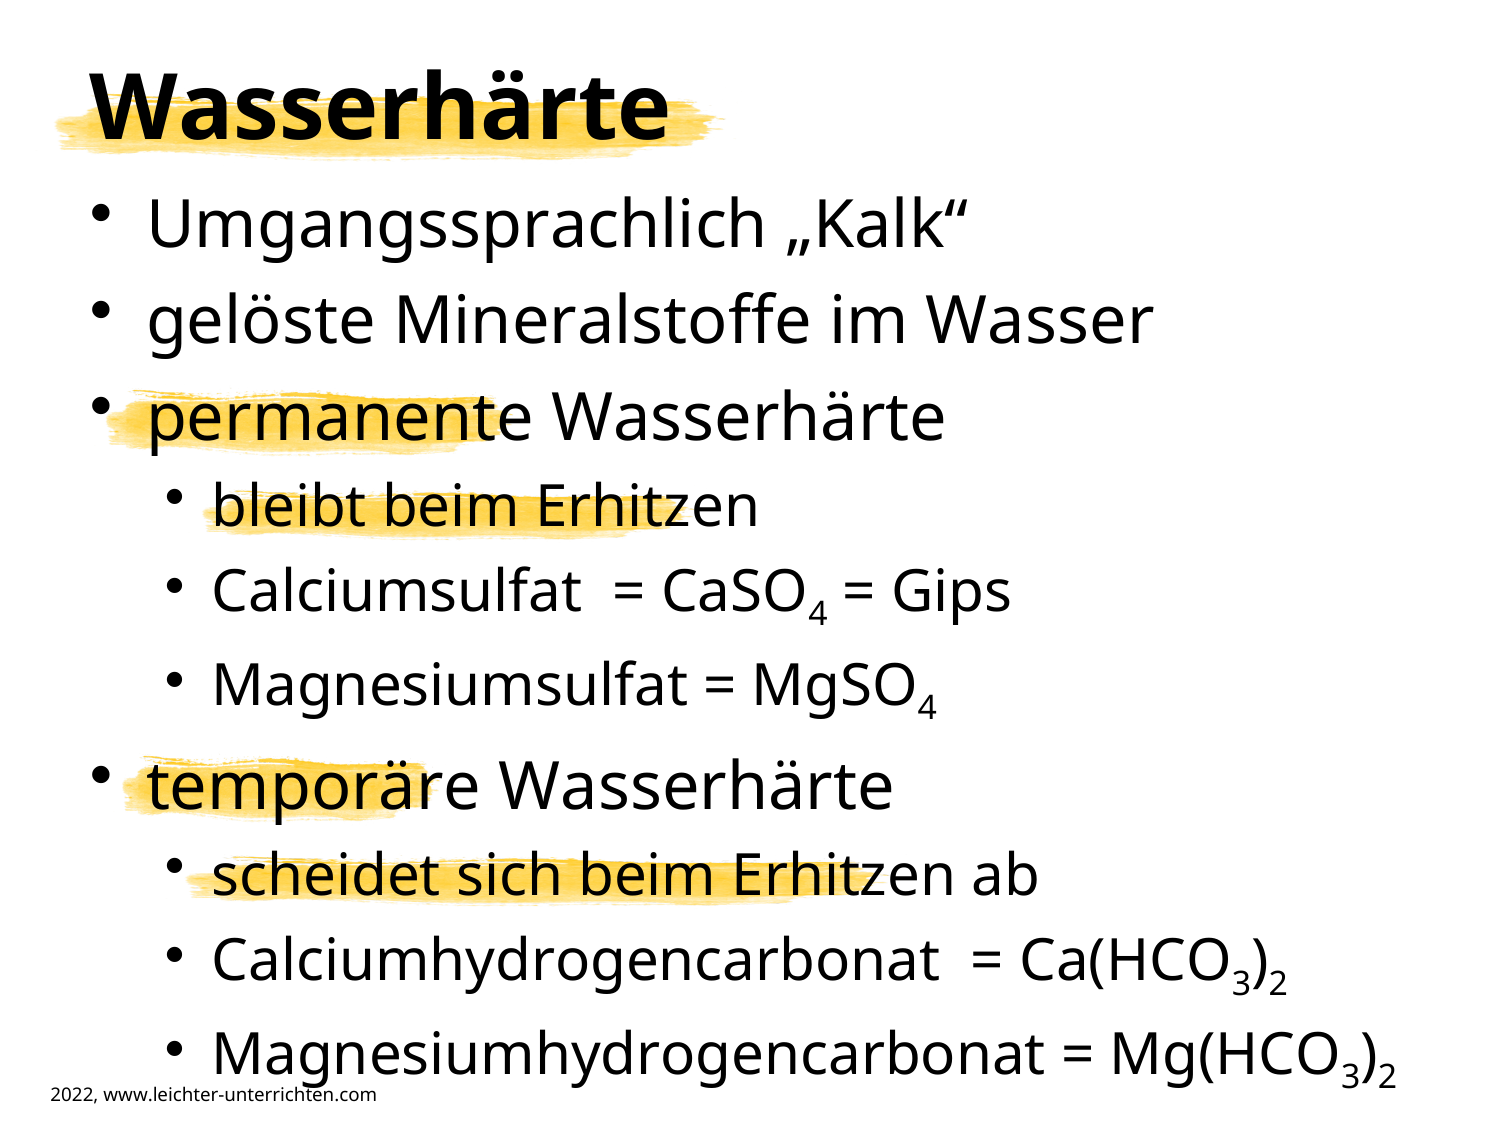

# Wasserhärte
Umgangssprachlich „Kalk“
gelöste Mineralstoffe im Wasser
permanente Wasserhärte
bleibt beim Erhitzen
Calciumsulfat = CaSO4 = Gips
Magnesiumsulfat = MgSO4
temporäre Wasserhärte
scheidet sich beim Erhitzen ab
Calciumhydrogencarbonat = Ca(HCO3)2
Magnesiumhydrogencarbonat = Mg(HCO3)2